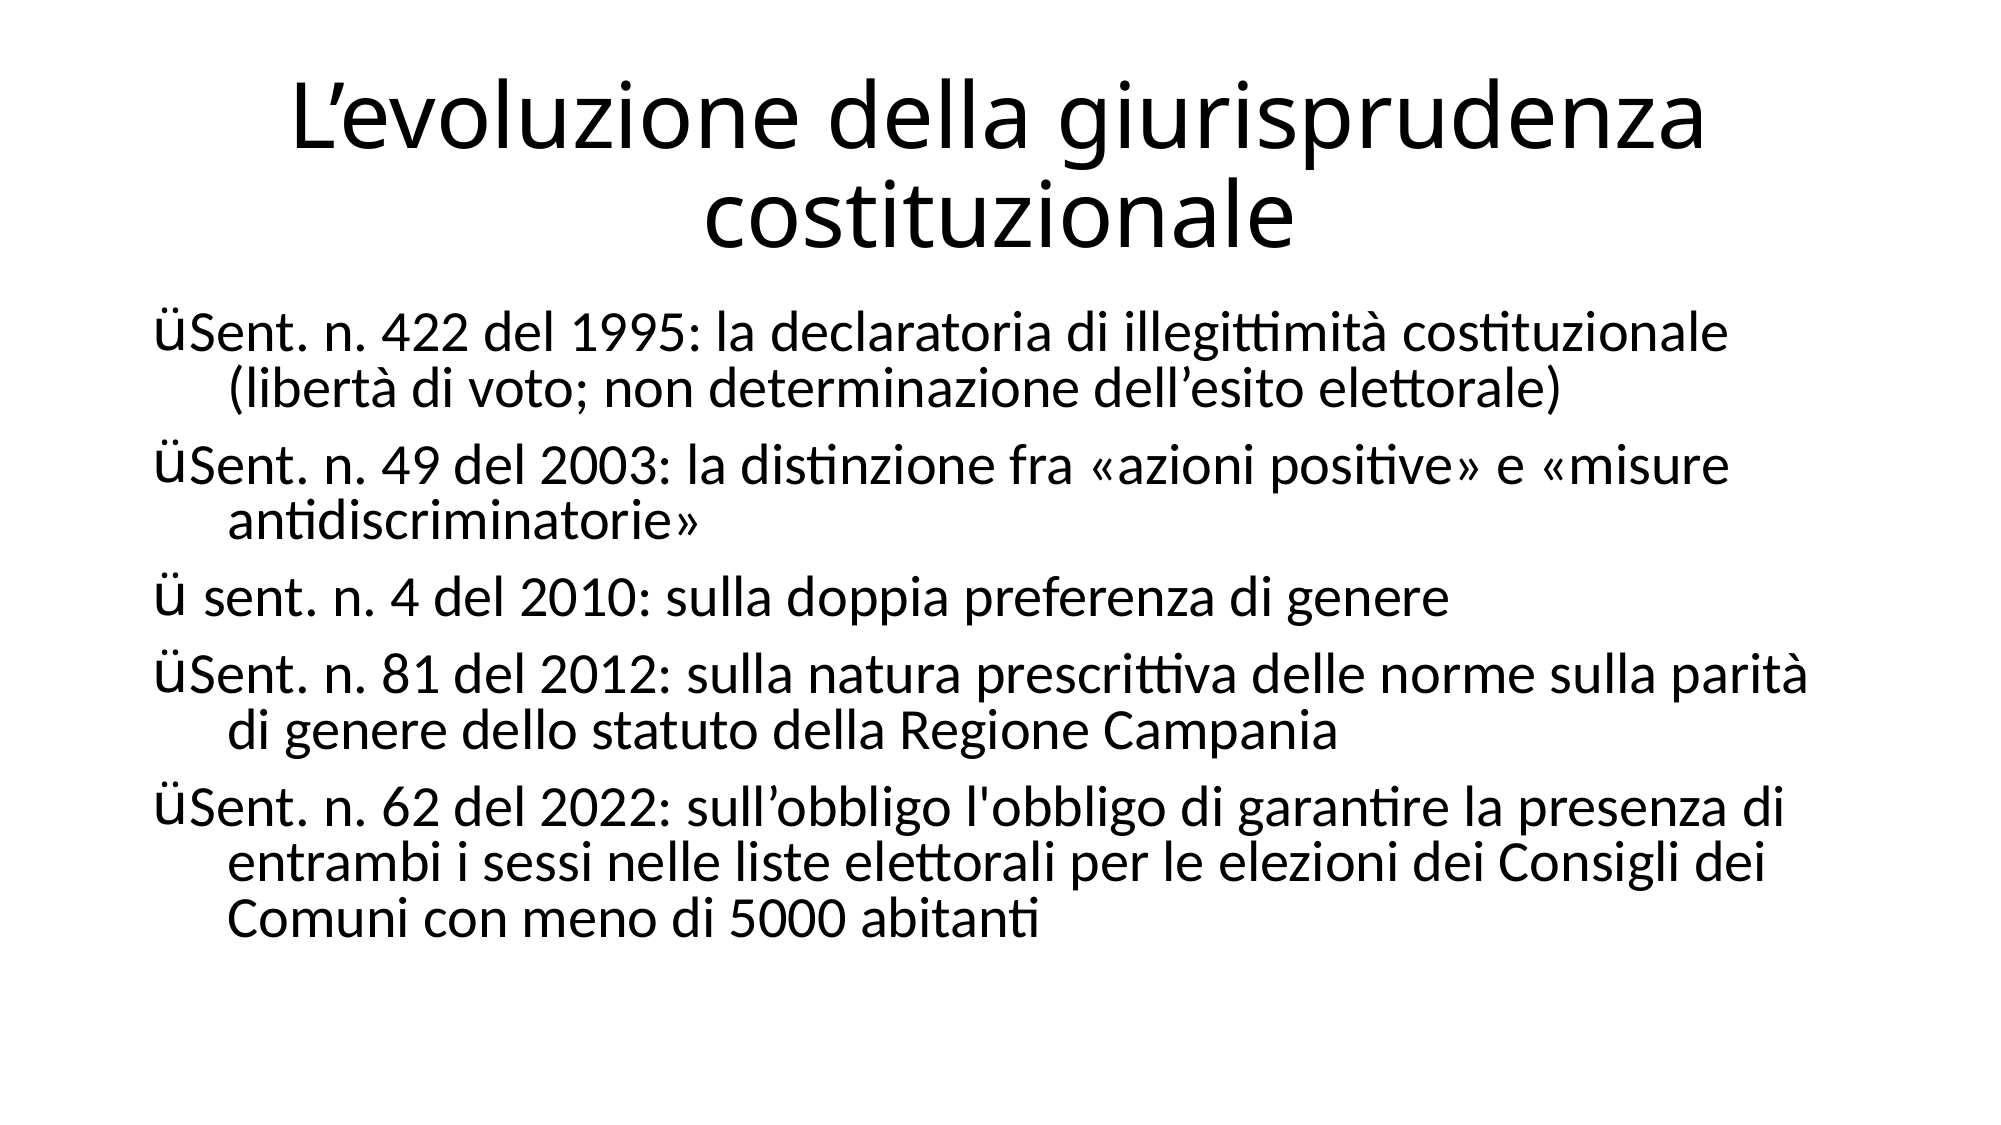

# L’evoluzione della giurisprudenza costituzionale
Sent. n. 422 del 1995: la declaratoria di illegittimità costituzionale (libertà di voto; non determinazione dell’esito elettorale)
Sent. n. 49 del 2003: la distinzione fra «azioni positive» e «misure antidiscriminatorie»
 sent. n. 4 del 2010: sulla doppia preferenza di genere
Sent. n. 81 del 2012: sulla natura prescrittiva delle norme sulla parità di genere dello statuto della Regione Campania
Sent. n. 62 del 2022: sull’obbligo l'obbligo di garantire la presenza di entrambi i sessi nelle liste elettorali per le elezioni dei Consigli dei Comuni con meno di 5000 abitanti